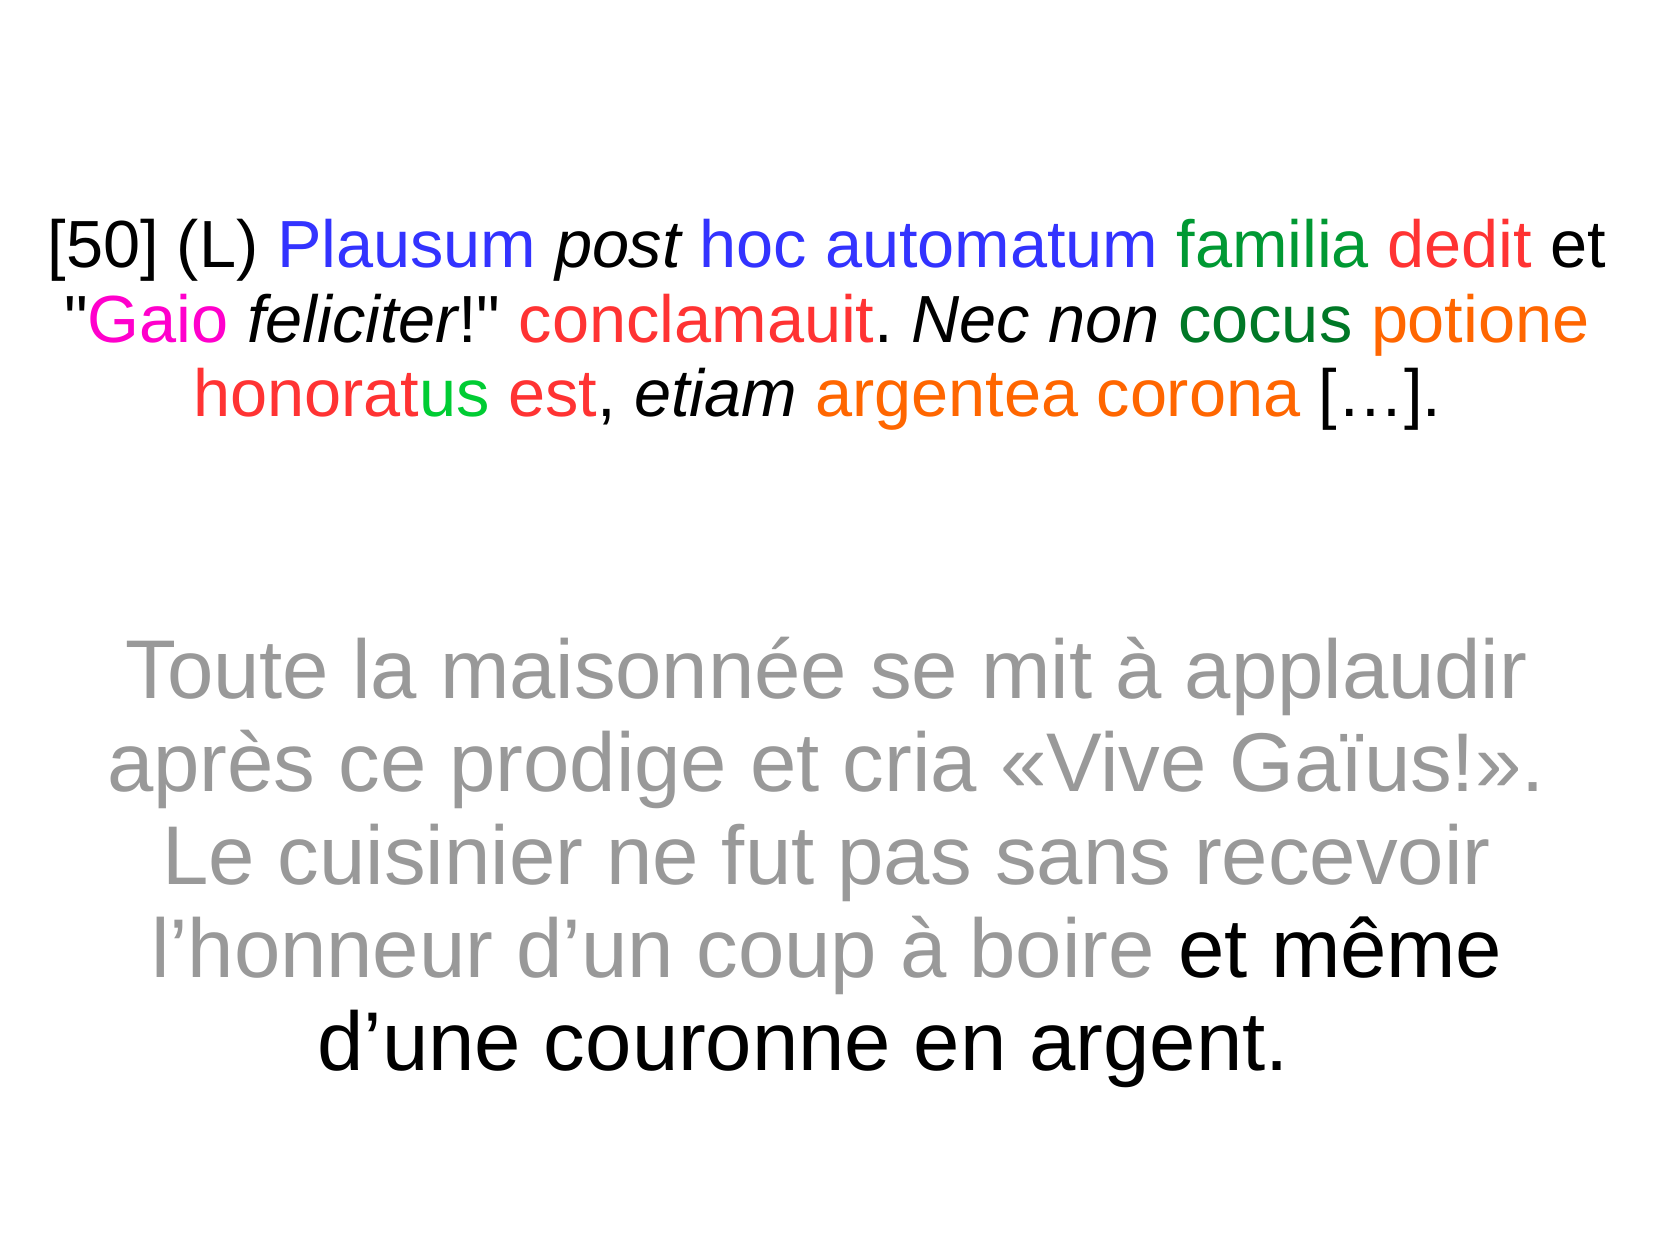

# [50] (L) Plausum post hoc automatum familia dedit et "Gaio feliciter!" conclamauit. Nec non cocus potione honoratus est, etiam argentea corona […].
Toute la maisonnée se mit à applaudir après ce prodige et cria «Vive Gaïus!». Le cuisinier ne fut pas sans recevoir l’honneur d’un coup à boire et même d’une couronne en argent.